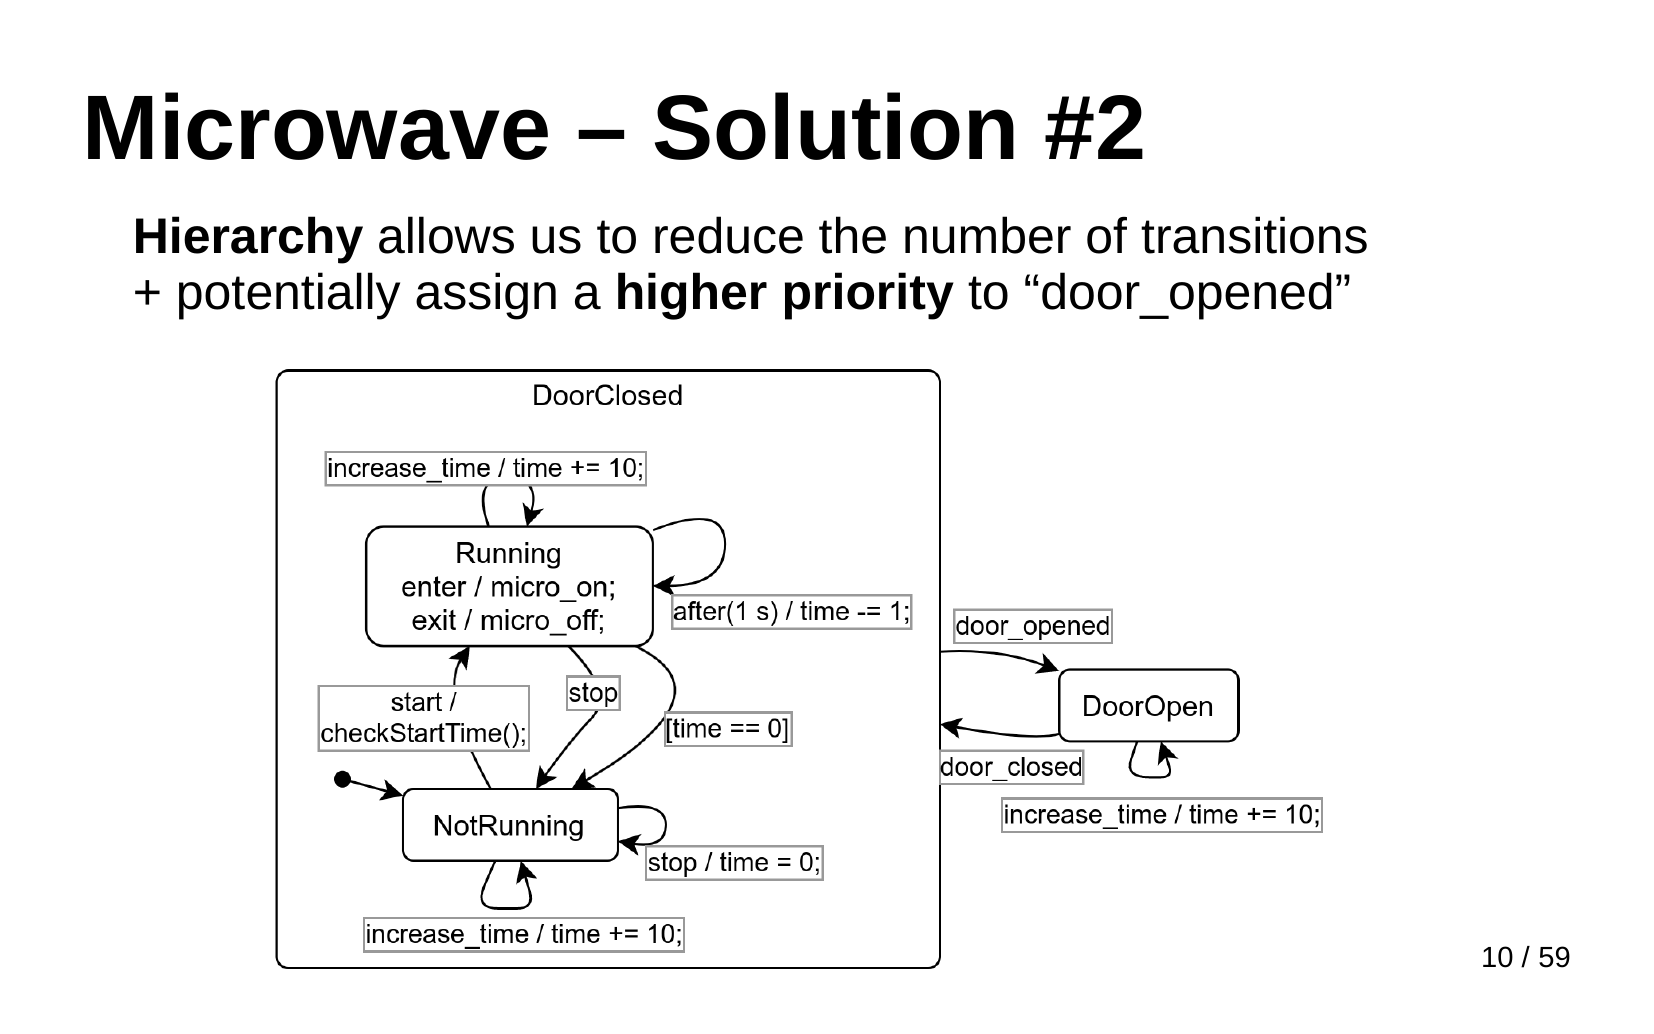

# Microwave – Solution #2
Hierarchy allows us to reduce the number of transitions
+ potentially assign a higher priority to “door_opened”
10